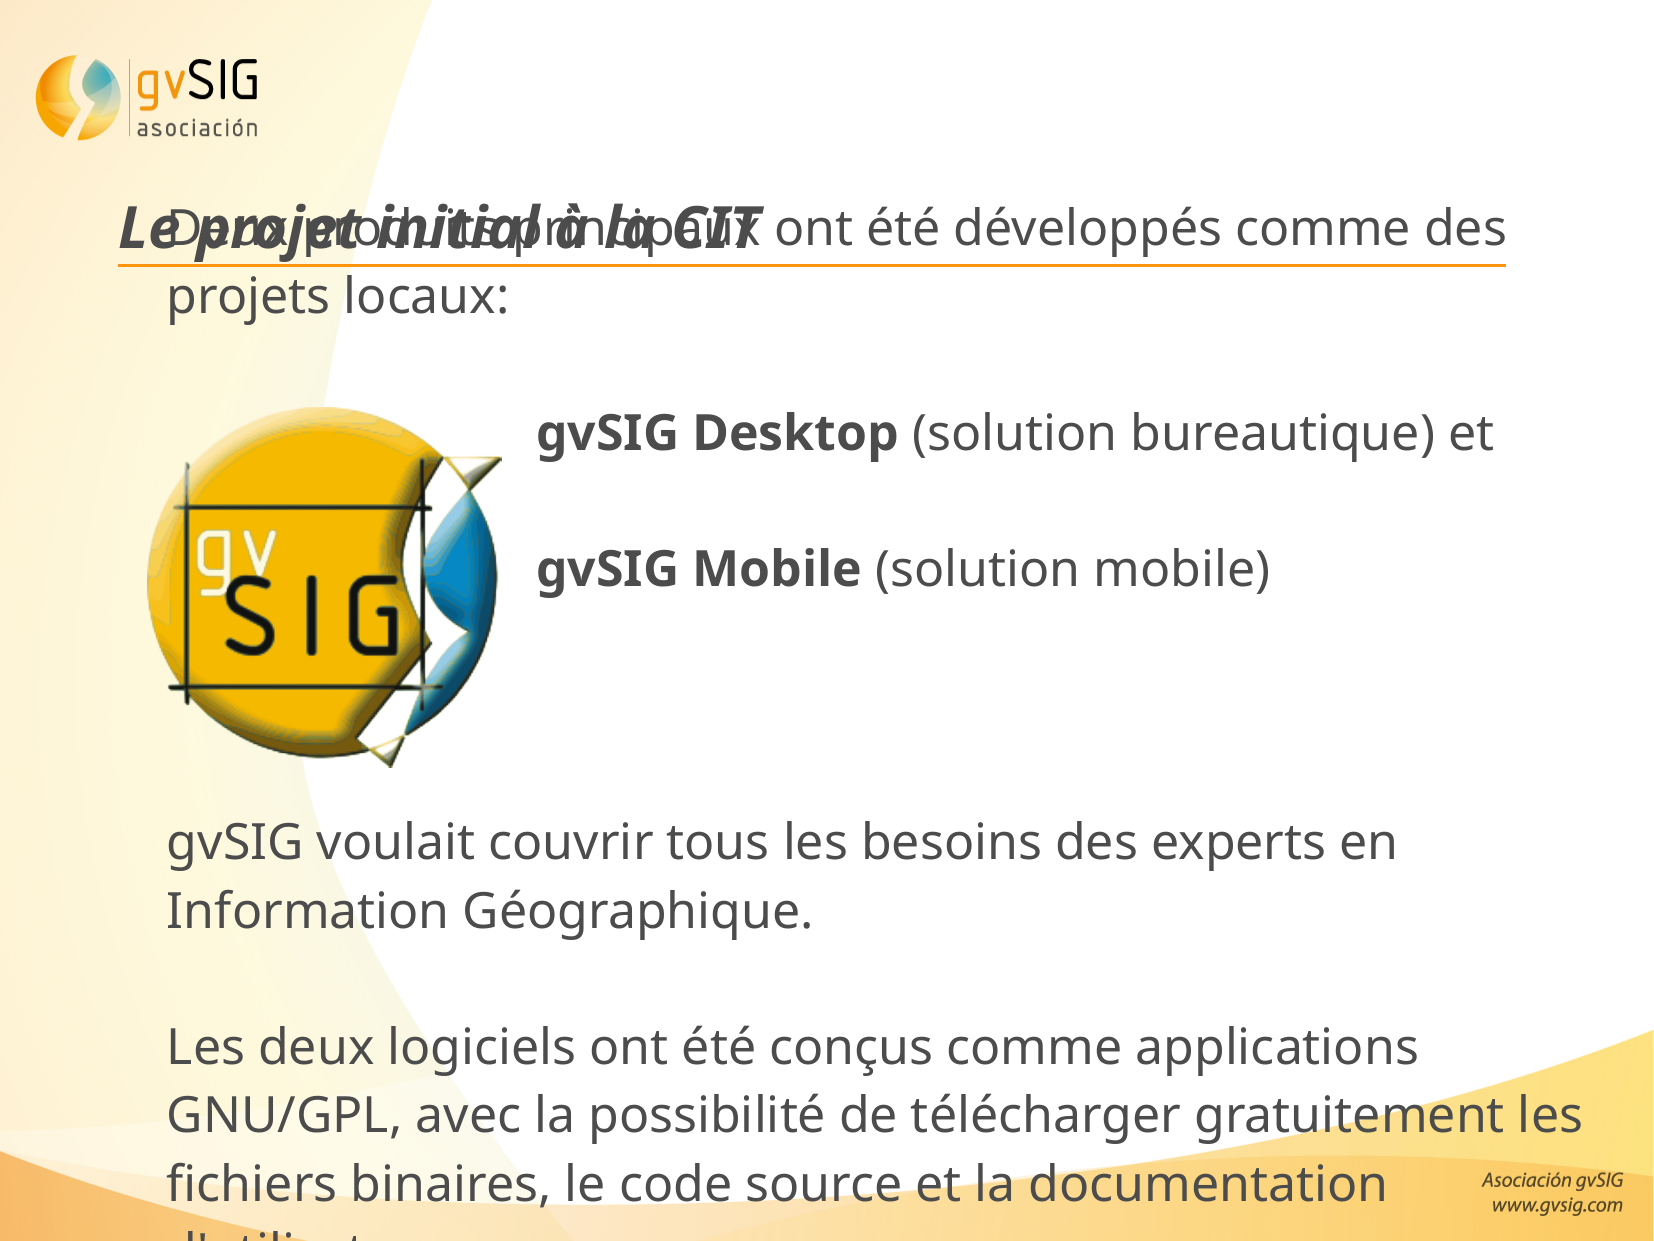

# Le projet initial à la CIT
Deux produits principaux ont été développés comme des projets locaux:
					gvSIG Desktop (solution bureautique) et
					gvSIG Mobile (solution mobile)
gvSIG voulait couvrir tous les besoins des experts en Information Géographique.
Les deux logiciels ont été conçus comme applications GNU/GPL, avec la possibilité de télécharger gratuitement les fichiers binaires, le code source et la documentation d'utilisateur.